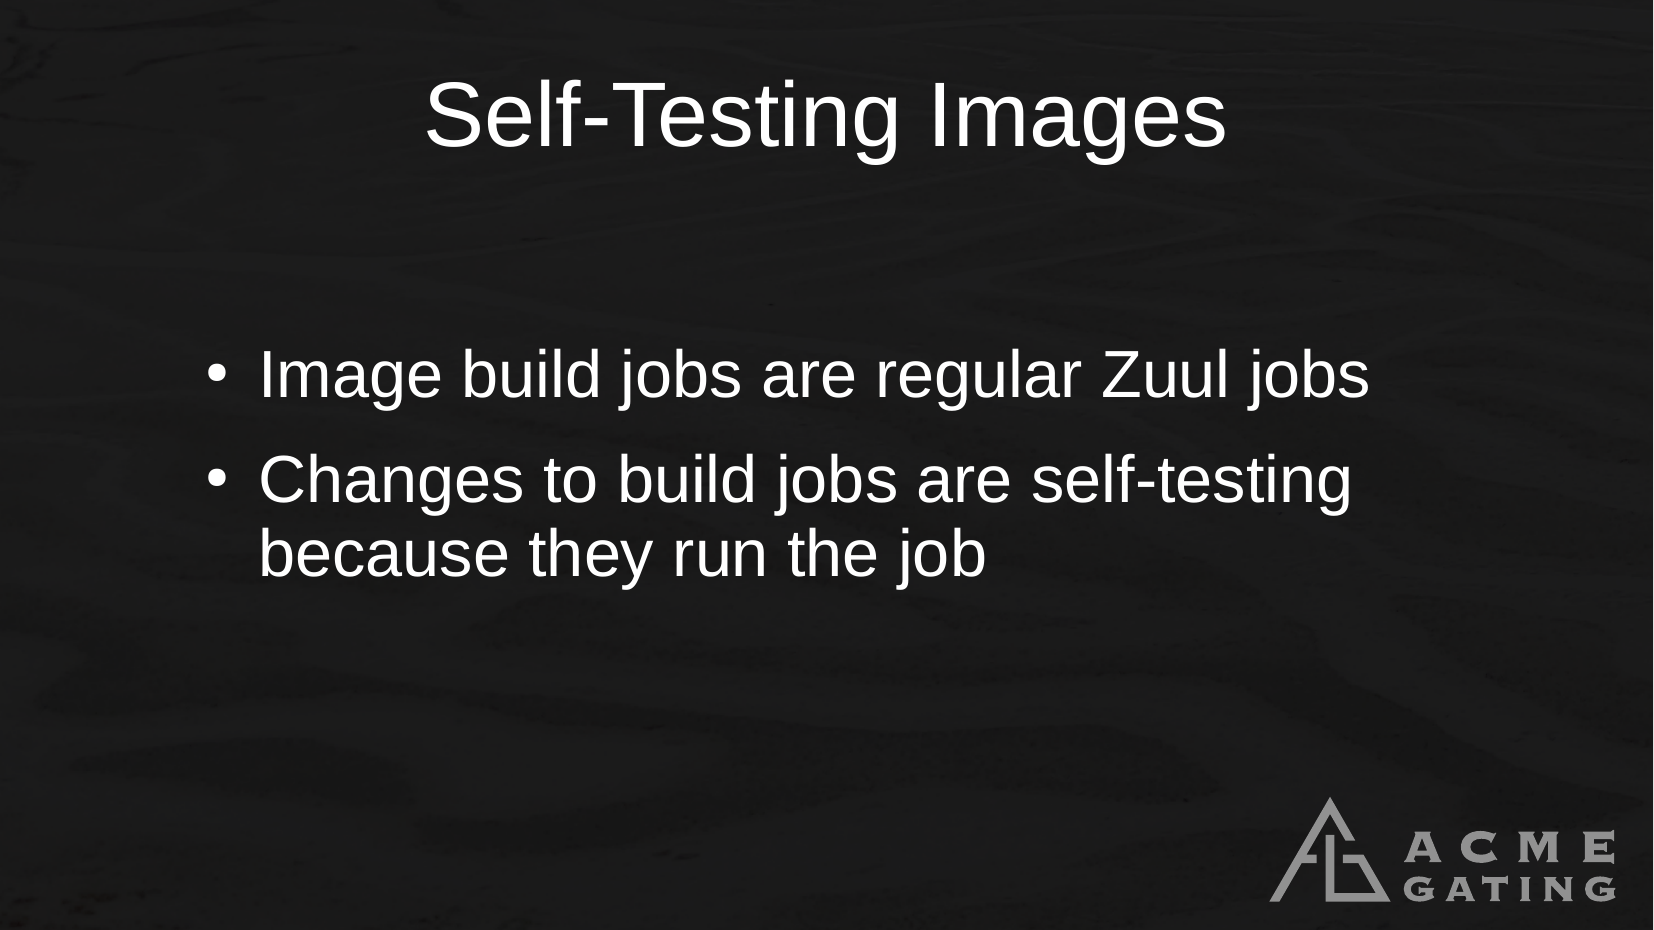

# Self-Testing Images
Image build jobs are regular Zuul jobs
Changes to build jobs are self-testing because they run the job